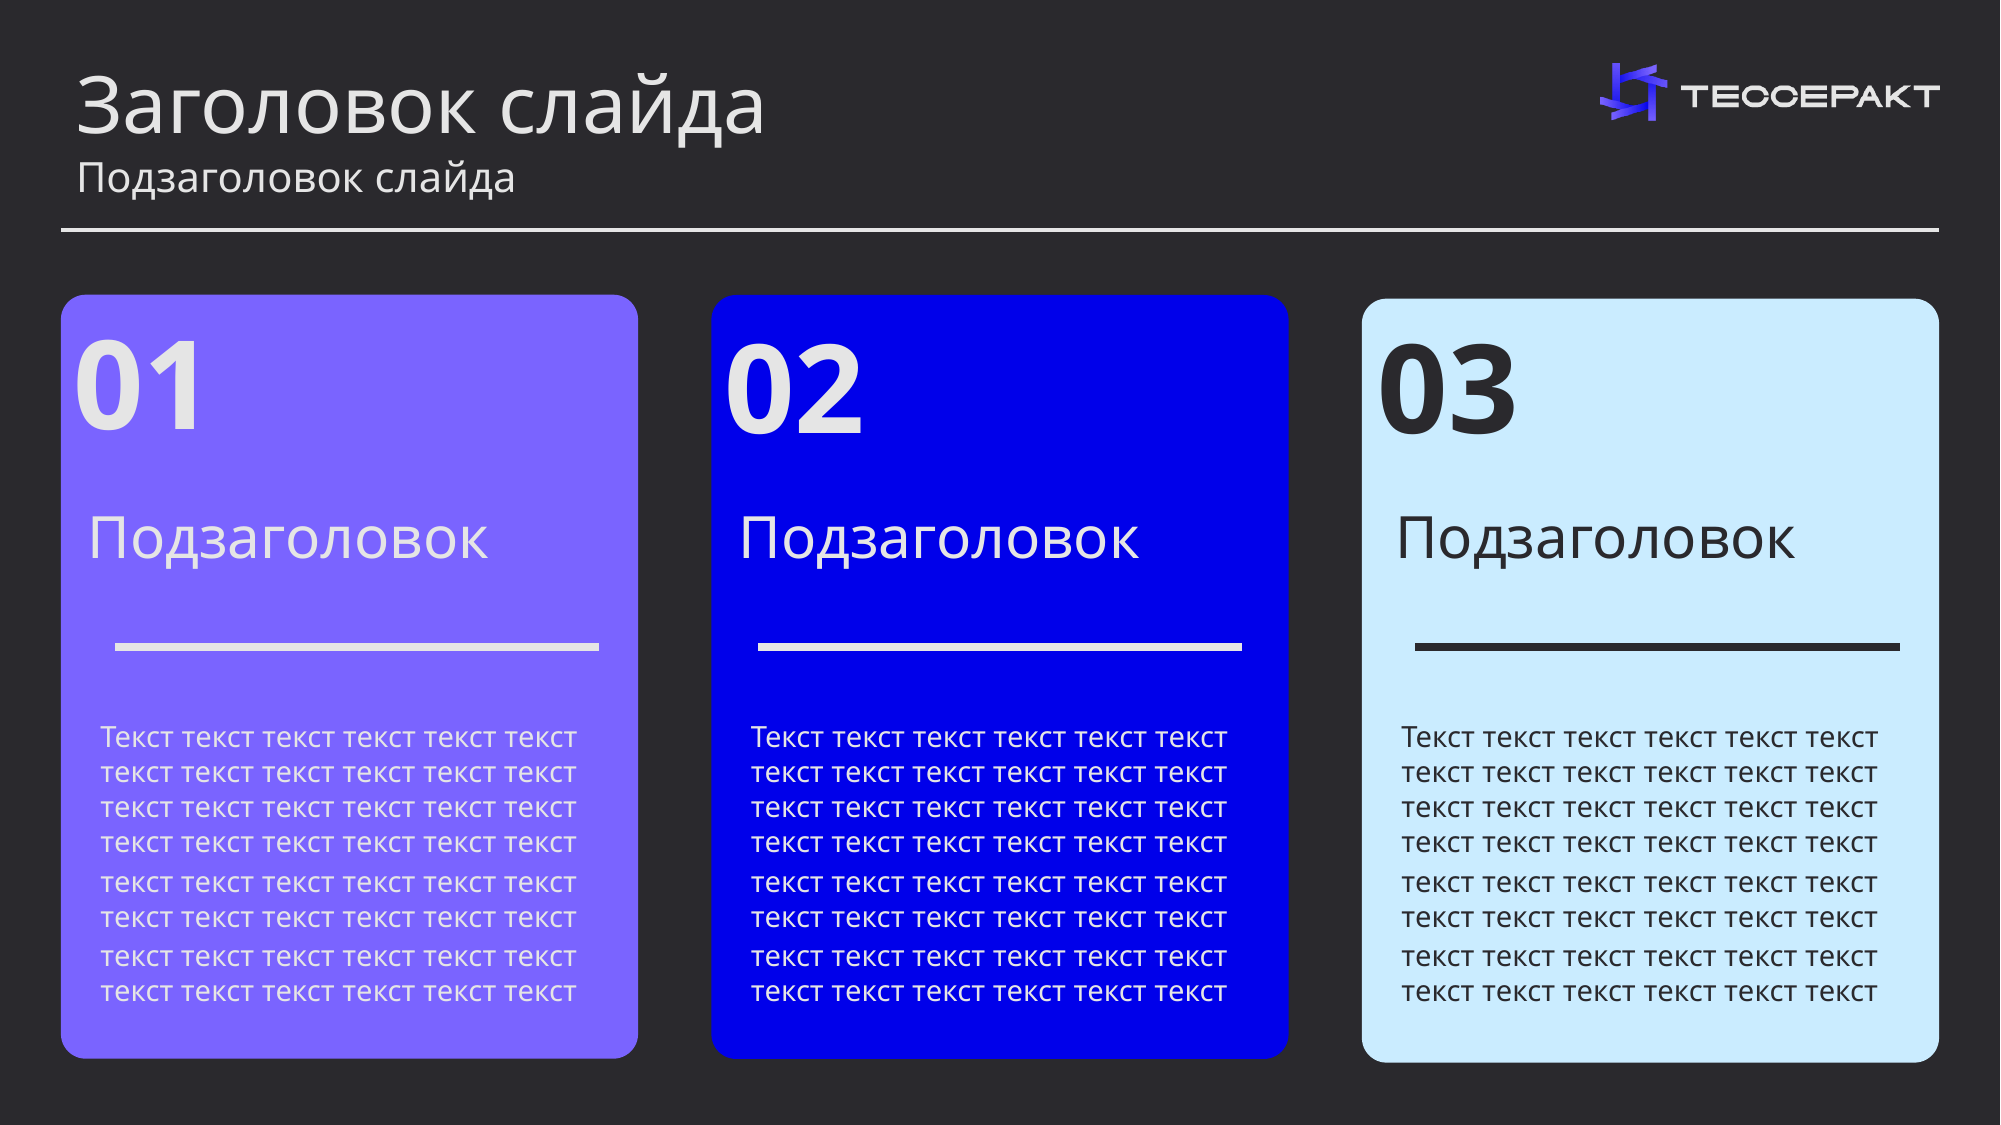

# Заголовок слайда
Подзаголовок слайда
01
02
03
Подзаголовок
Подзаголовок
Подзаголовок
Текст текст текст текст текст текст текст текст текст текст текст текст текст текст текст текст текст текст текст текст текст текст текст текст
текст текст текст текст текст текст текст текст текст текст текст текст
текст текст текст текст текст текст текст текст текст текст текст текст
Текст текст текст текст текст текст текст текст текст текст текст текст текст текст текст текст текст текст текст текст текст текст текст текст
текст текст текст текст текст текст текст текст текст текст текст текст
текст текст текст текст текст текст текст текст текст текст текст текст
Текст текст текст текст текст текст текст текст текст текст текст текст текст текст текст текст текст текст текст текст текст текст текст текст
текст текст текст текст текст текст текст текст текст текст текст текст
текст текст текст текст текст текст текст текст текст текст текст текст
Текст текст текст текст текст текст текст текст текст текст текст текст текст текст текст текст текст текст текст текст текст текст текст текст
текст текст текст текст текст текст текст текст текст текст текст текст
текст текст текст текст текст текст текст текст текст текст текст текст